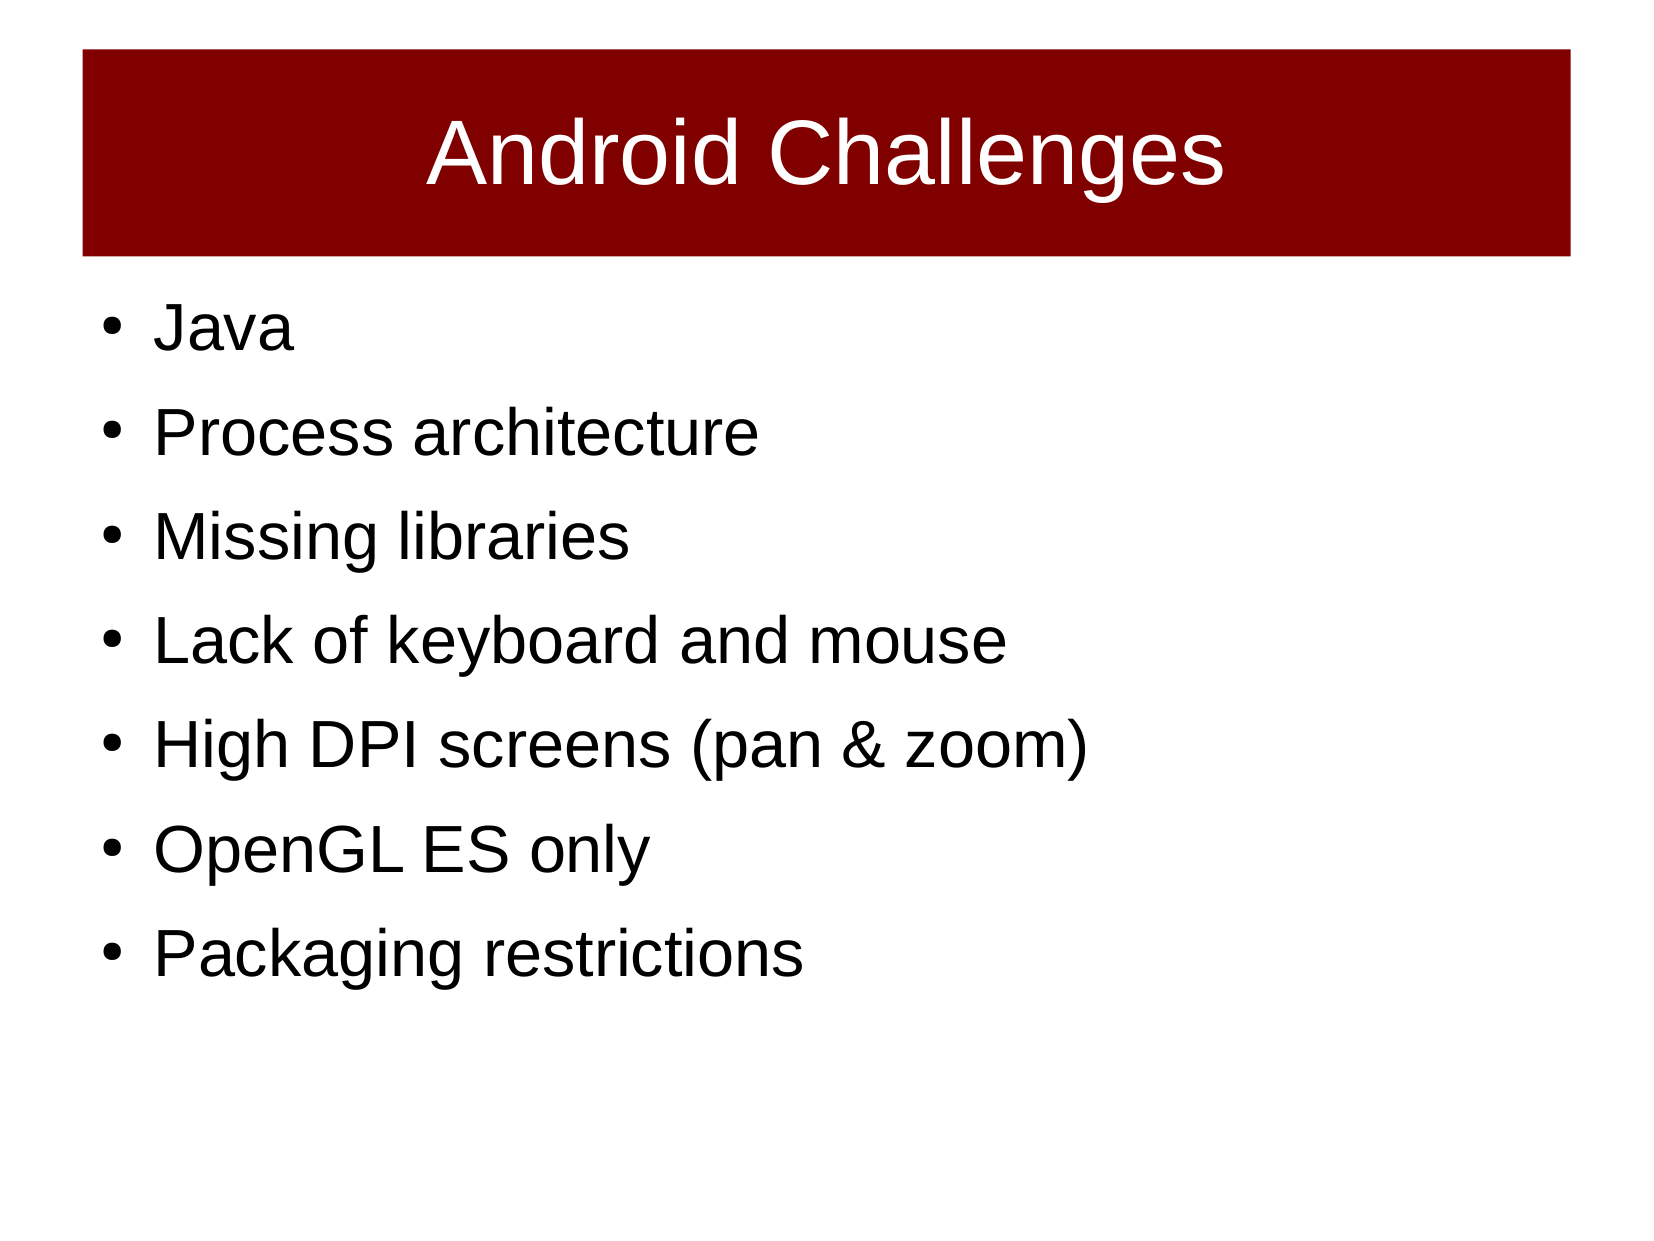

# Android Challenges
Java
Process architecture
Missing libraries
Lack of keyboard and mouse
High DPI screens (pan & zoom)
OpenGL ES only
Packaging restrictions